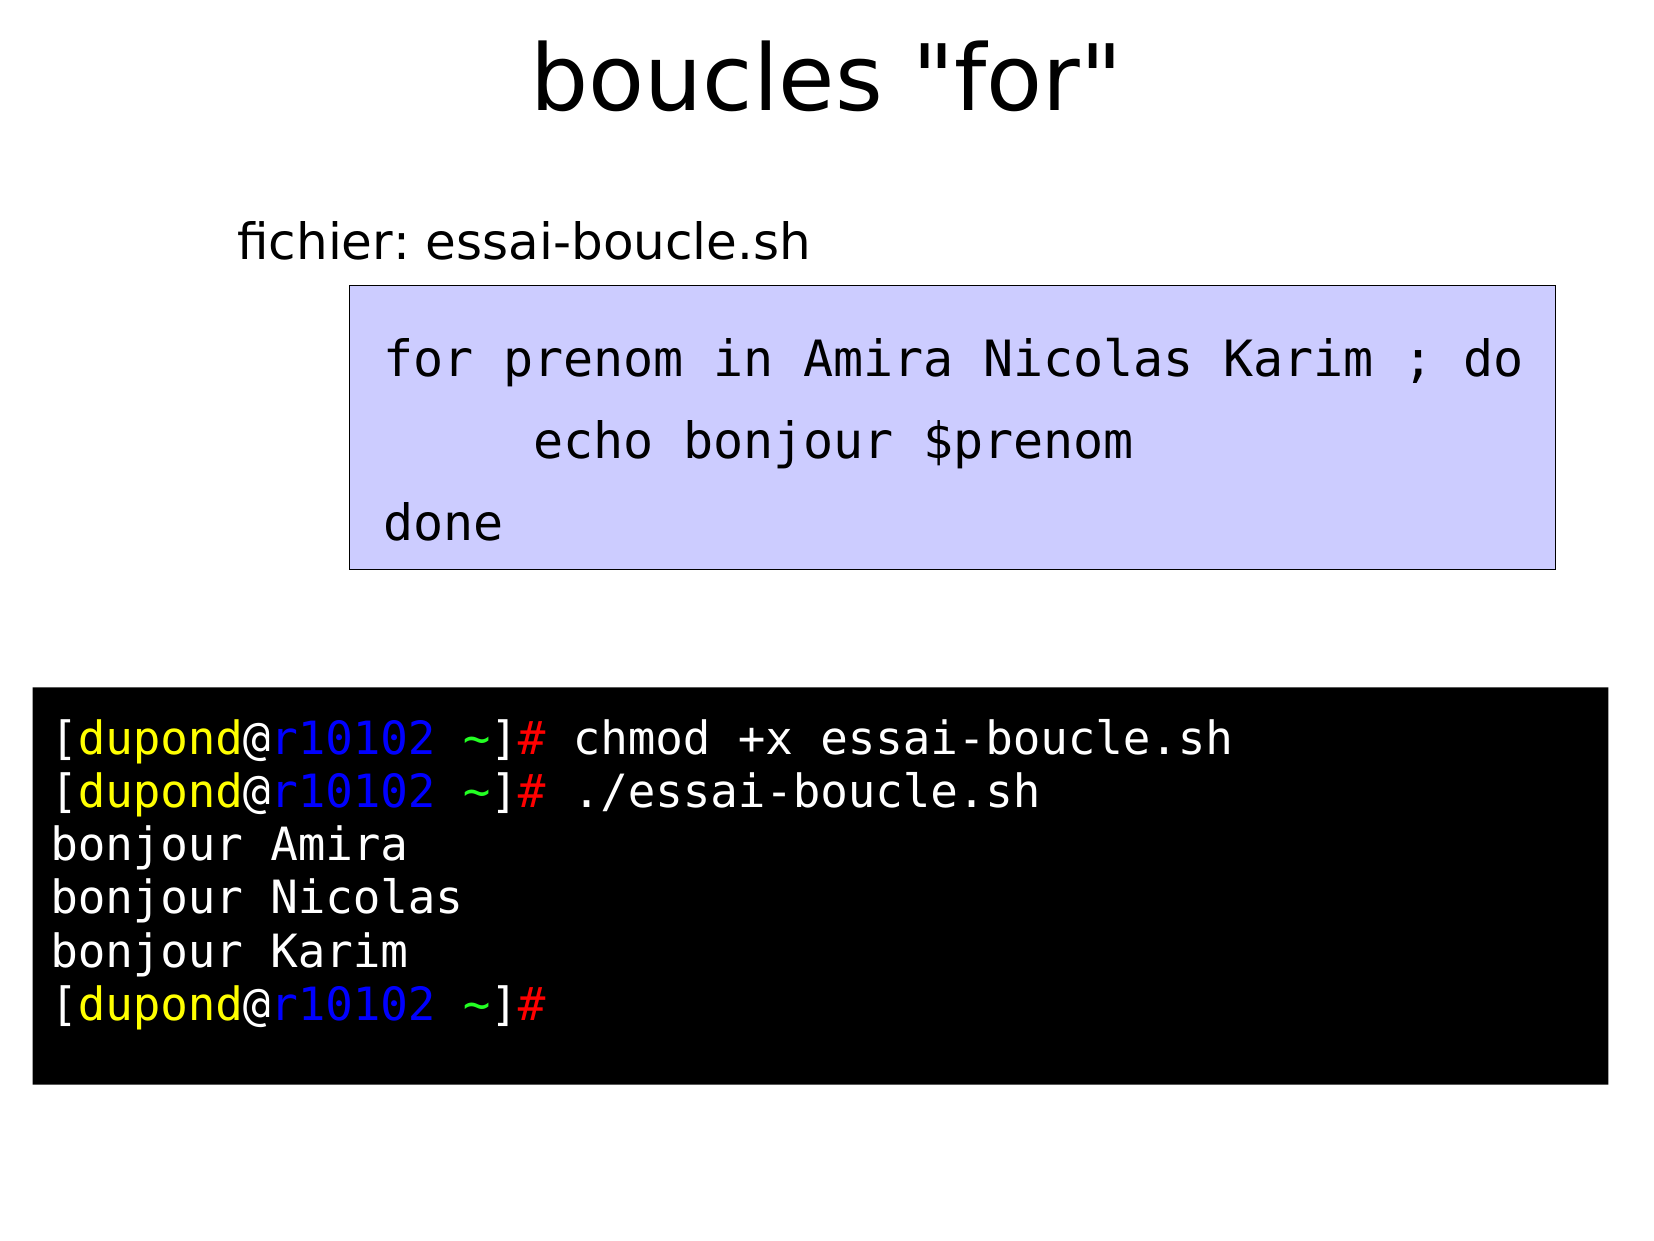

# boucles "for"
fichier: essai-boucle.sh
for prenom in Amira Nicolas Karim ; do
 echo bonjour $prenom
done
[dupond@r10102 ~]# chmod +x essai-boucle.sh
[dupond@r10102 ~]# ./essai-boucle.sh
bonjour Amira
bonjour Nicolas
bonjour Karim
[dupond@r10102 ~]#